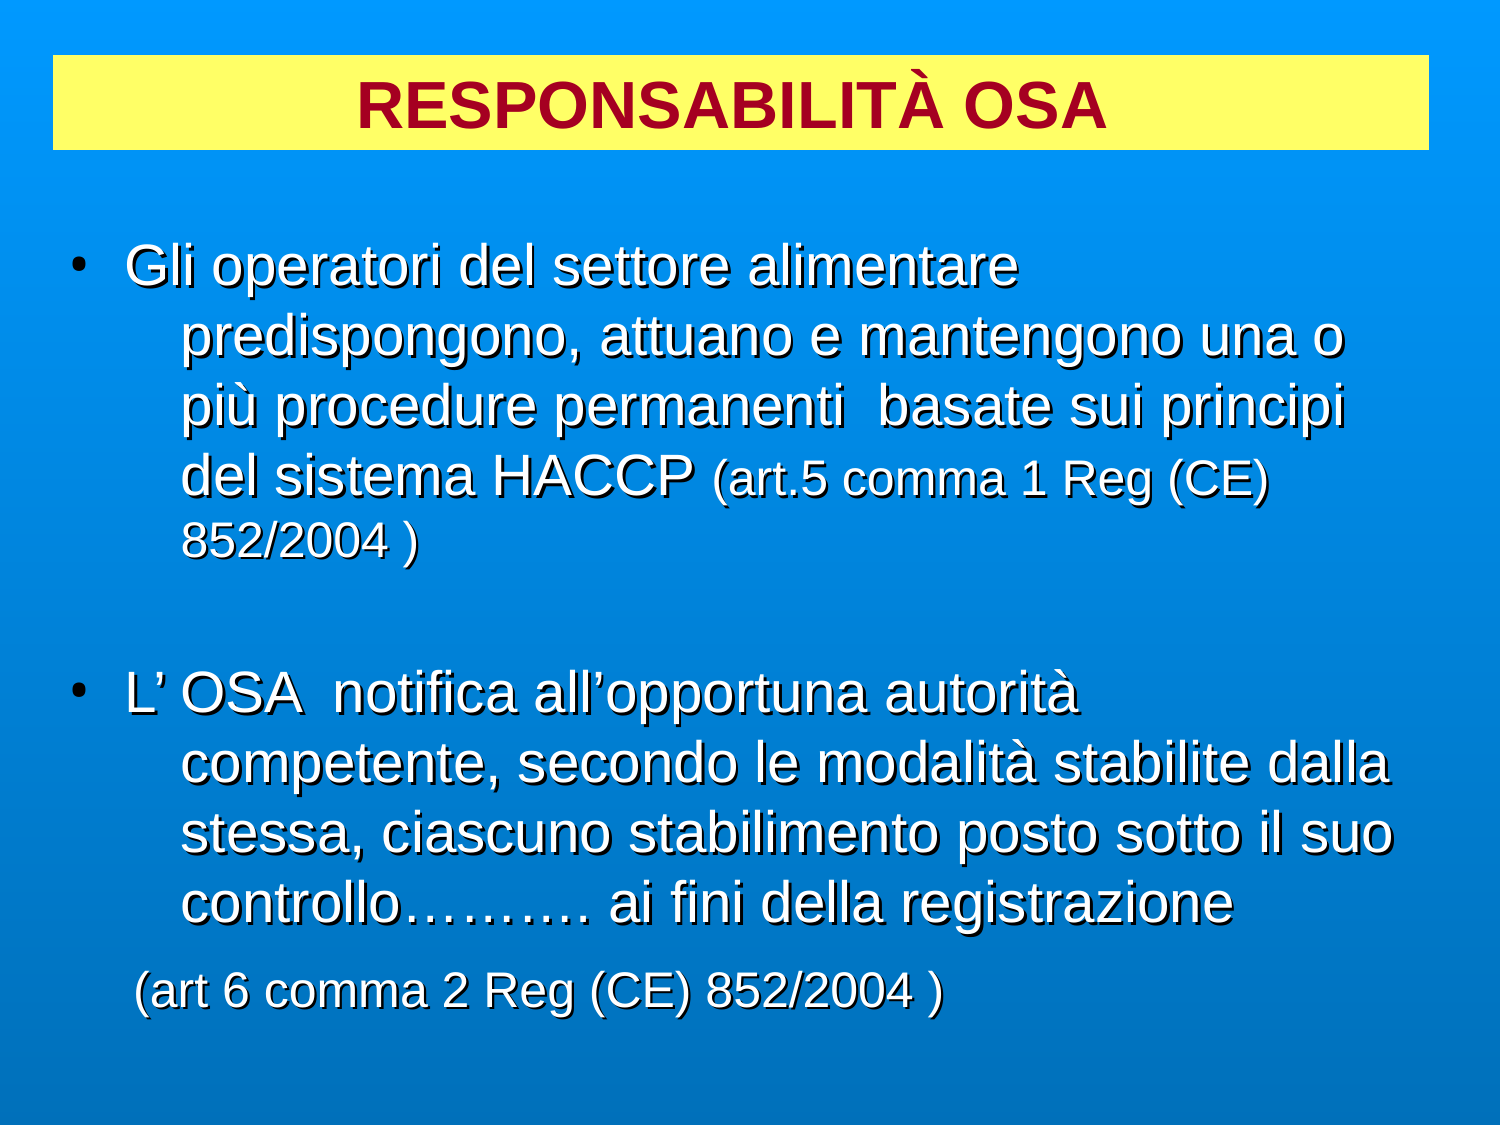

RESPONSABILITÀ OSA
Gli operatori del settore alimentare predispongono, attuano e mantengono una o più procedure permanenti basate sui principi del sistema HACCP (art.5 comma 1 Reg (CE) 852/2004 )
L’ OSA notifica all’opportuna autorità competente, secondo le modalità stabilite dalla stessa, ciascuno stabilimento posto sotto il suo controllo………. ai fini della registrazione
 (art 6 comma 2 Reg (CE) 852/2004 )